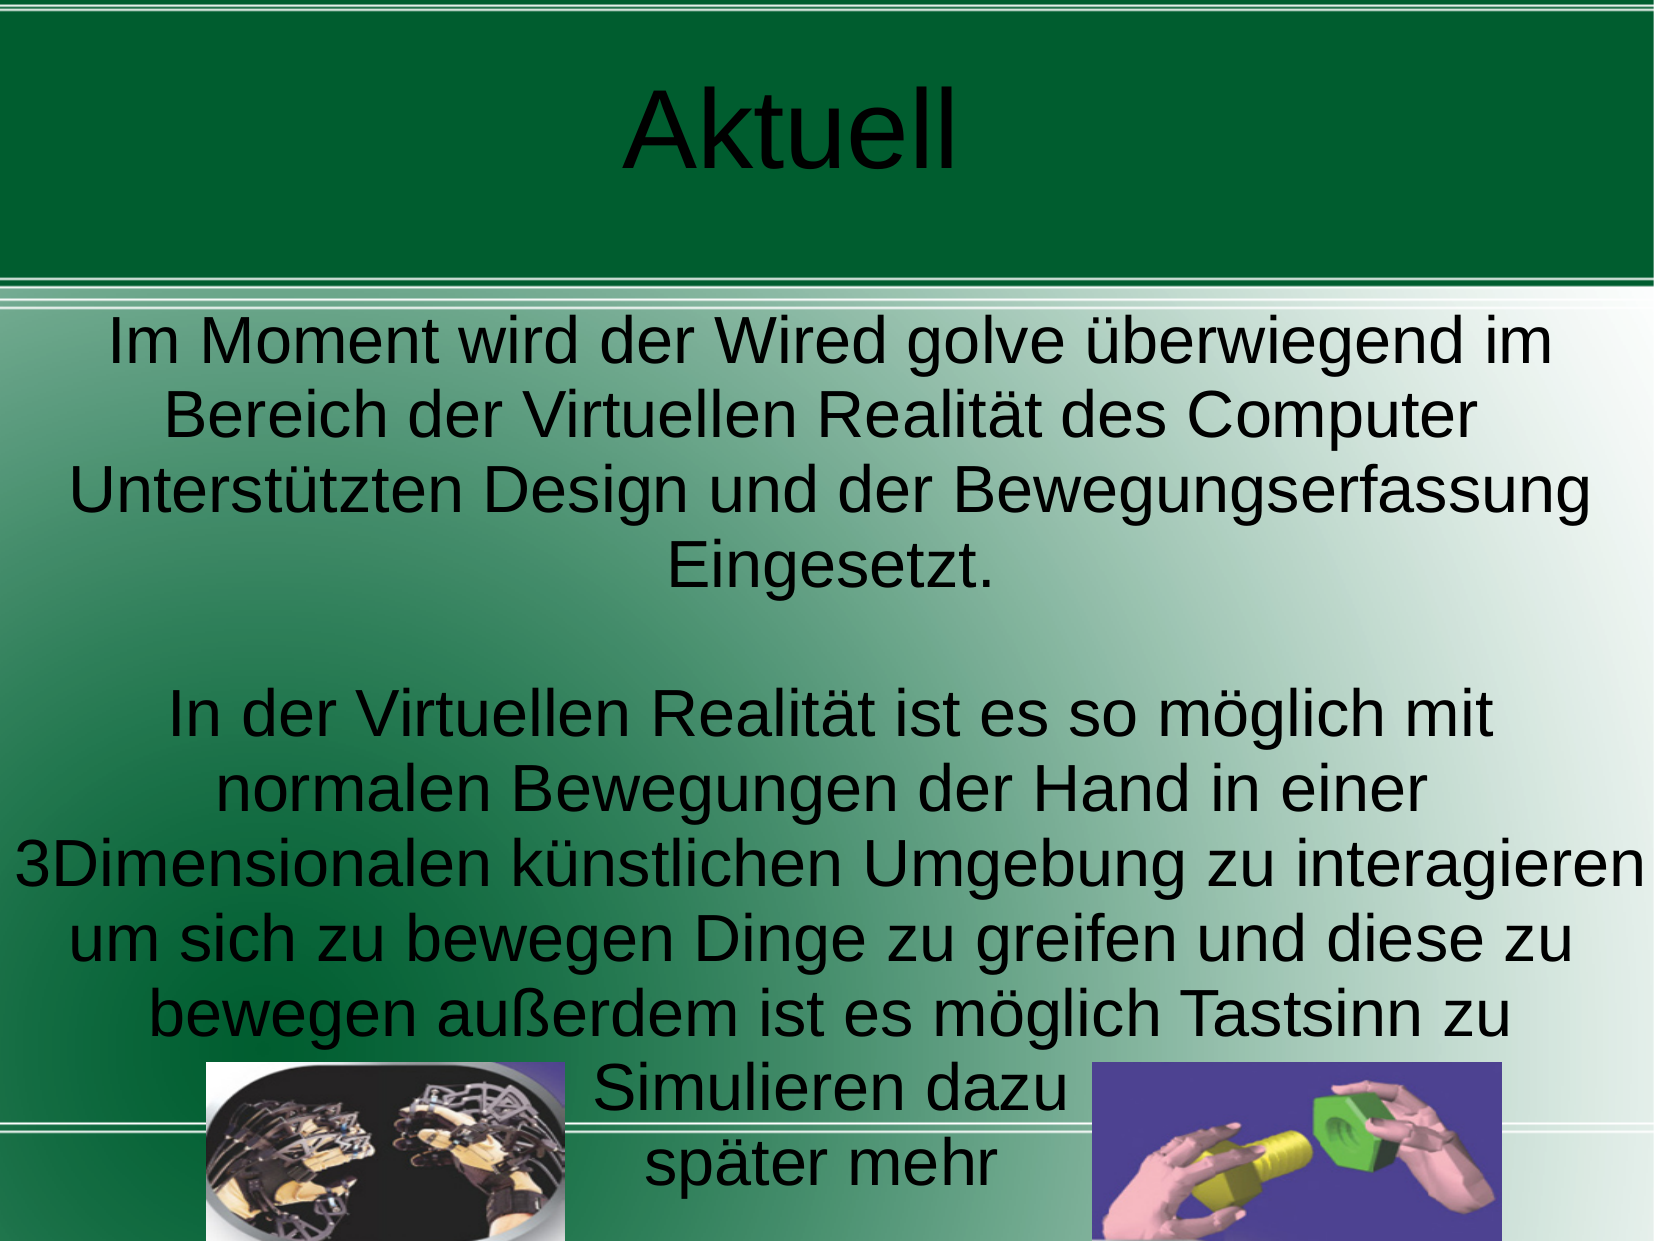

Aktuell
Im Moment wird der Wired golve überwiegend im
Bereich der Virtuellen Realität des Computer
Unterstützten Design und der Bewegungserfassung
Eingesetzt.
In der Virtuellen Realität ist es so möglich mit
normalen Bewegungen der Hand in einer
3Dimensionalen künstlichen Umgebung zu interagieren
um sich zu bewegen Dinge zu greifen und diese zu
bewegen außerdem ist es möglich Tastsinn zu
 Simulieren dazu
später mehr